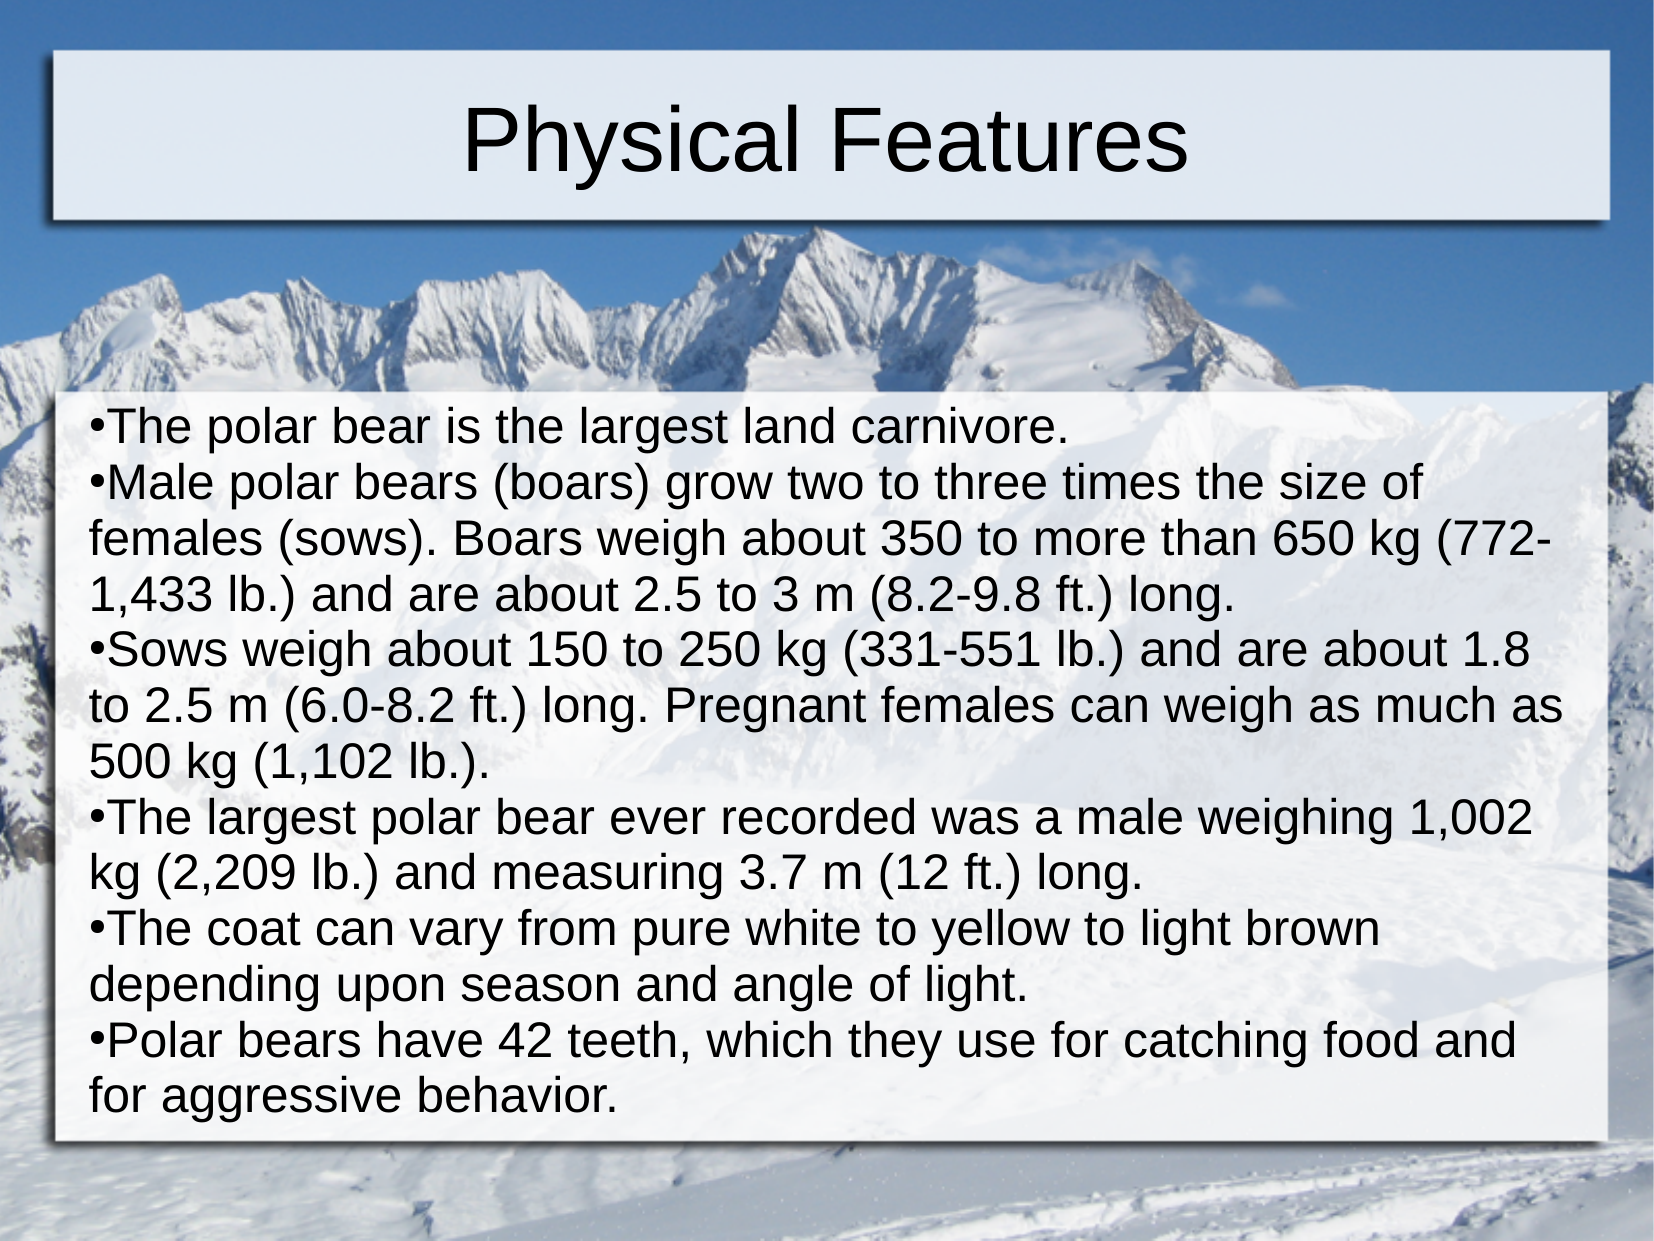

# Physical Features
The polar bear is the largest land carnivore.
Male polar bears (boars) grow two to three times the size of females (sows). Boars weigh about 350 to more than 650 kg (772-1,433 lb.) and are about 2.5 to 3 m (8.2-9.8 ft.) long.
Sows weigh about 150 to 250 kg (331-551 lb.) and are about 1.8 to 2.5 m (6.0-8.2 ft.) long. Pregnant females can weigh as much as 500 kg (1,102 lb.).
The largest polar bear ever recorded was a male weighing 1,002 kg (2,209 lb.) and measuring 3.7 m (12 ft.) long.
The coat can vary from pure white to yellow to light brown depending upon season and angle of light.
Polar bears have 42 teeth, which they use for catching food and for aggressive behavior.